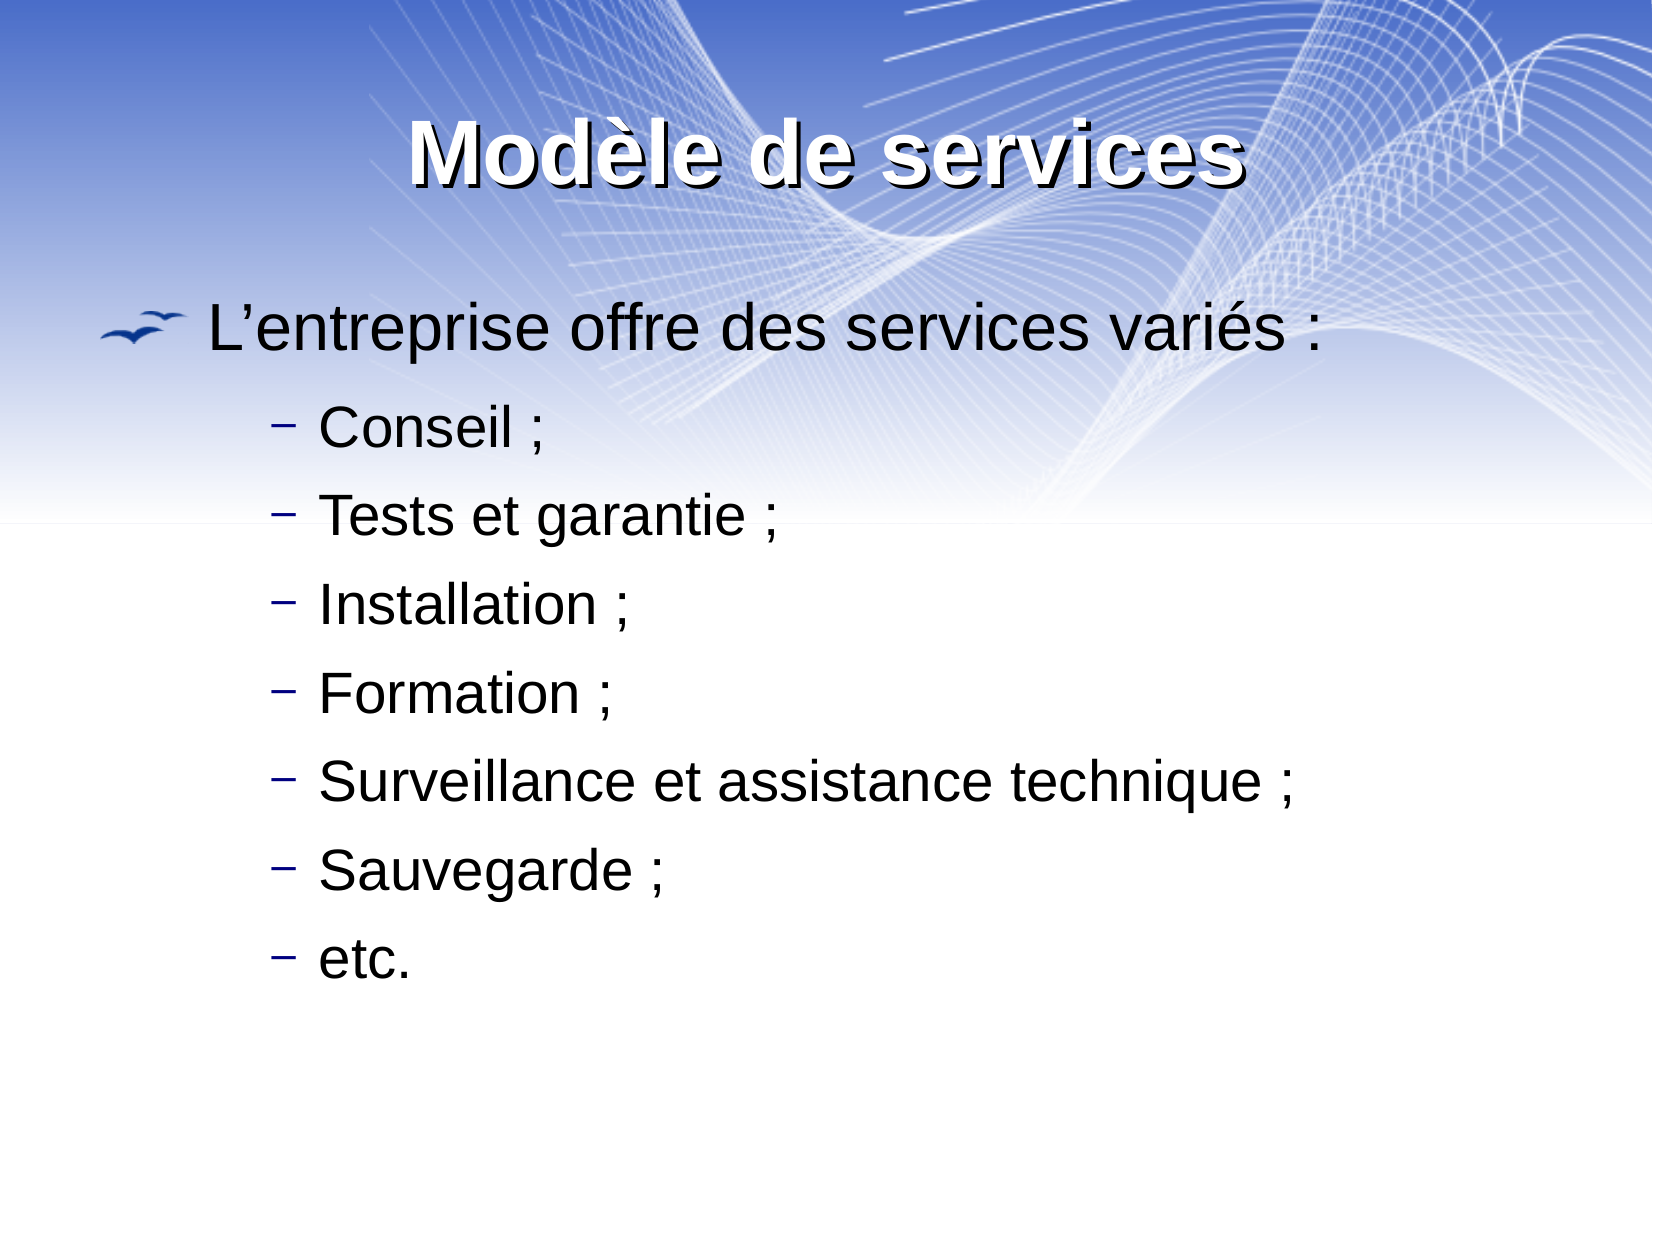

# Modèle de services
 L’entreprise offre des services variés :
Conseil ;
Tests et garantie ;
Installation ;
Formation ;
Surveillance et assistance technique ;
Sauvegarde ;
etc.